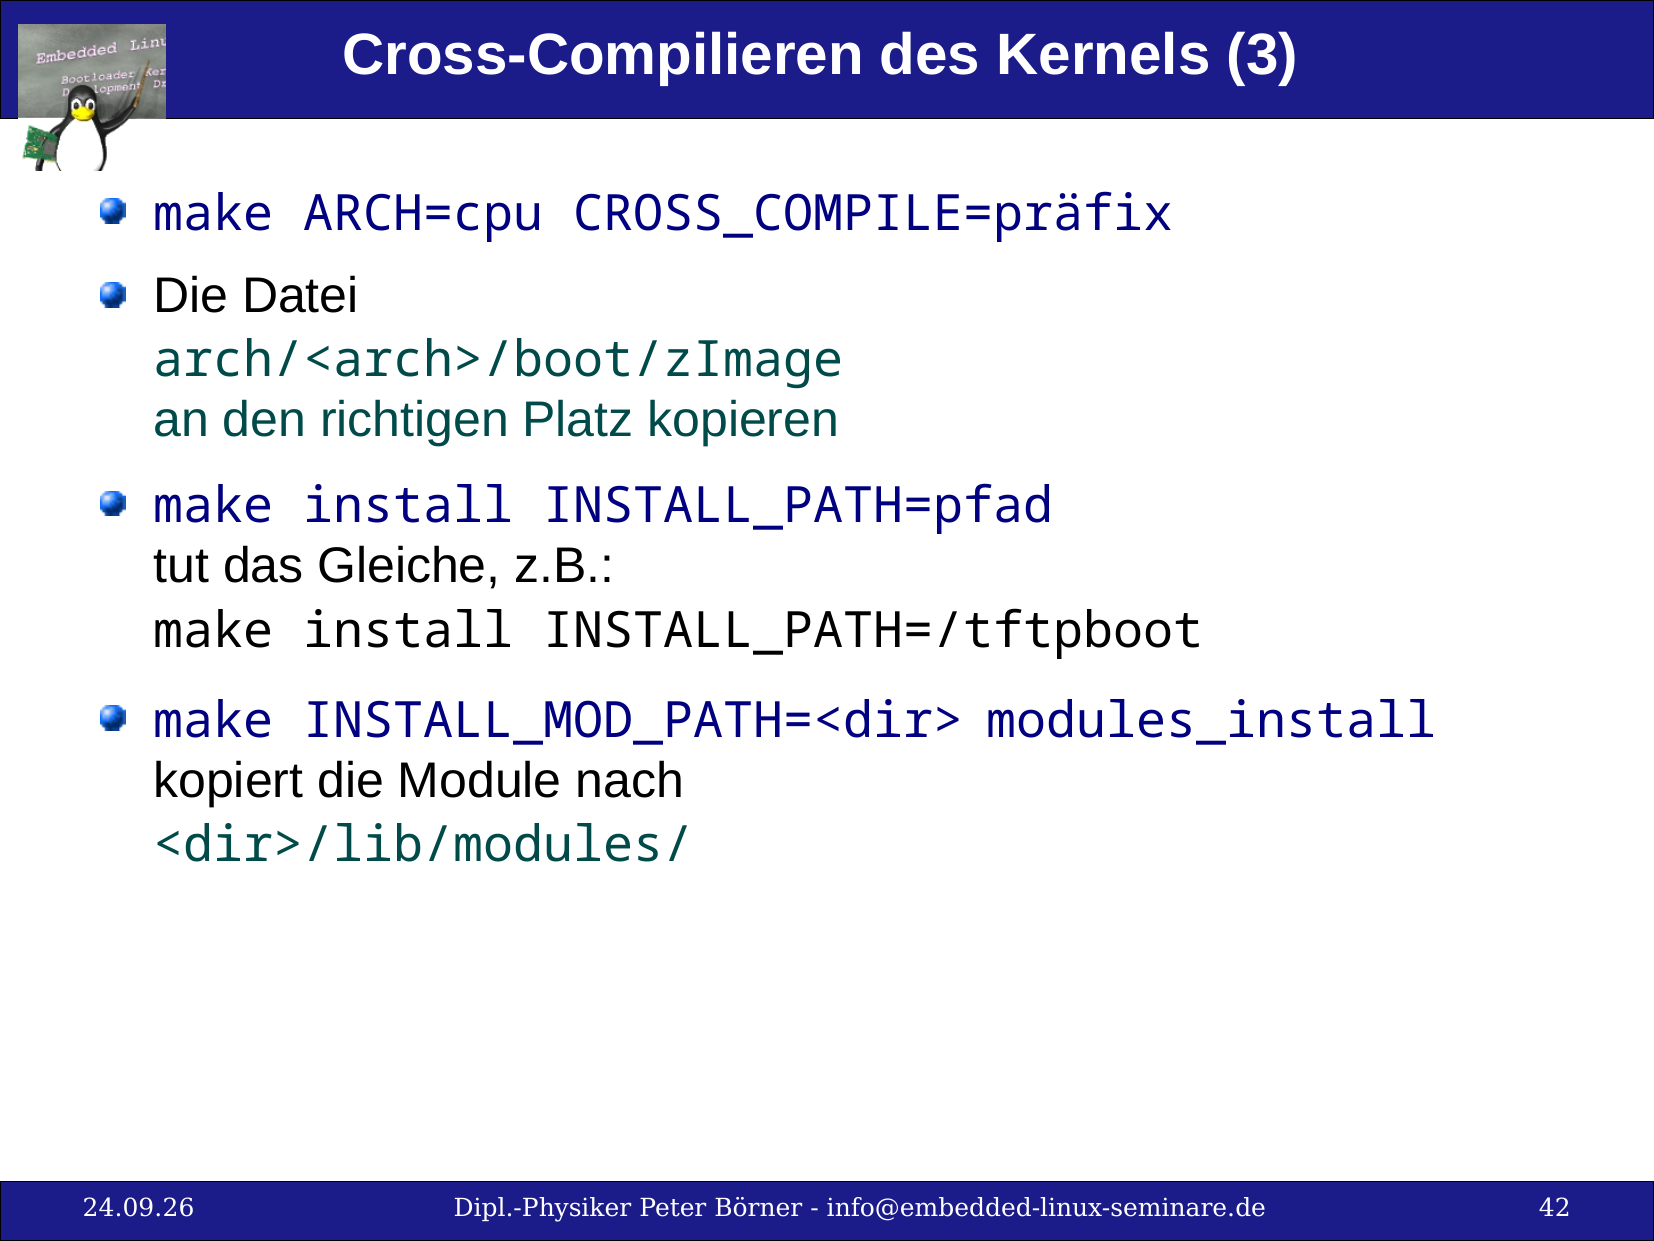

# Cross-Compilieren des Kernels (3)
make ARCH=cpu CROSS_COMPILE=präfix
Die Datei
arch/<arch>/boot/zImage
an den richtigen Platz kopieren
make install INSTALL_PATH=pfad
tut das Gleiche, z.B.:
make install INSTALL_PATH=/tftpboot
make INSTALL_MOD_PATH=<dir> modules_install
kopiert die Module nach
<dir>/lib/modules/
 Dipl.-Physiker Peter Börner - info@embedded-linux-seminare.de
42